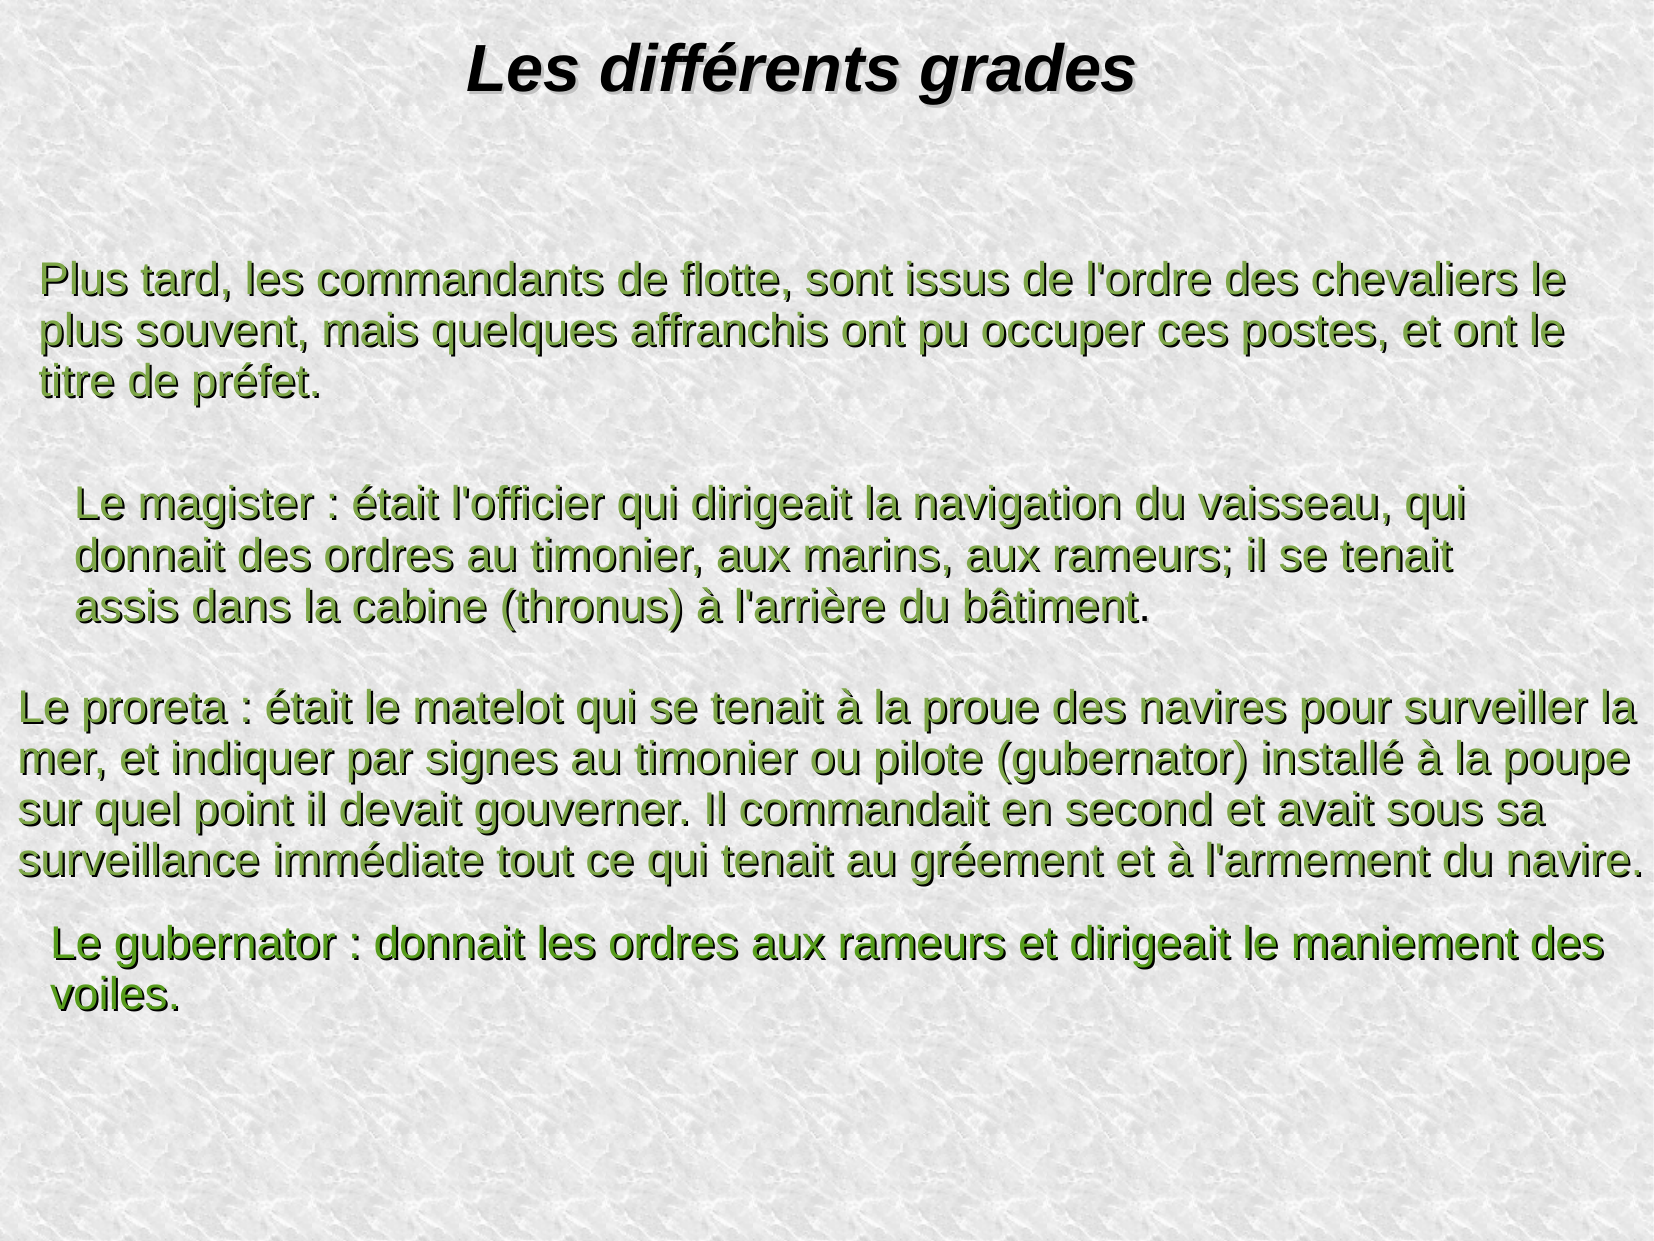

Les différents grades
Plus tard, les commandants de flotte, sont issus de l'ordre des chevaliers le plus souvent, mais quelques affranchis ont pu occuper ces postes, et ont le titre de préfet.
Le magister : était l'officier qui dirigeait la navigation du vaisseau, qui donnait des ordres au timonier, aux marins, aux rameurs; il se tenait assis dans la cabine (thronus) à l'arrière du bâtiment.
Le proreta : était le matelot qui se tenait à la proue des navires pour surveiller la mer, et indiquer par signes au timonier ou pilote (gubernator) installé à la poupe sur quel point il devait gouverner. Il commandait en second et avait sous sa surveillance immédiate tout ce qui tenait au gréement et à l'armement du navire.
Le gubernator : donnait les ordres aux rameurs et dirigeait le maniement des voiles.